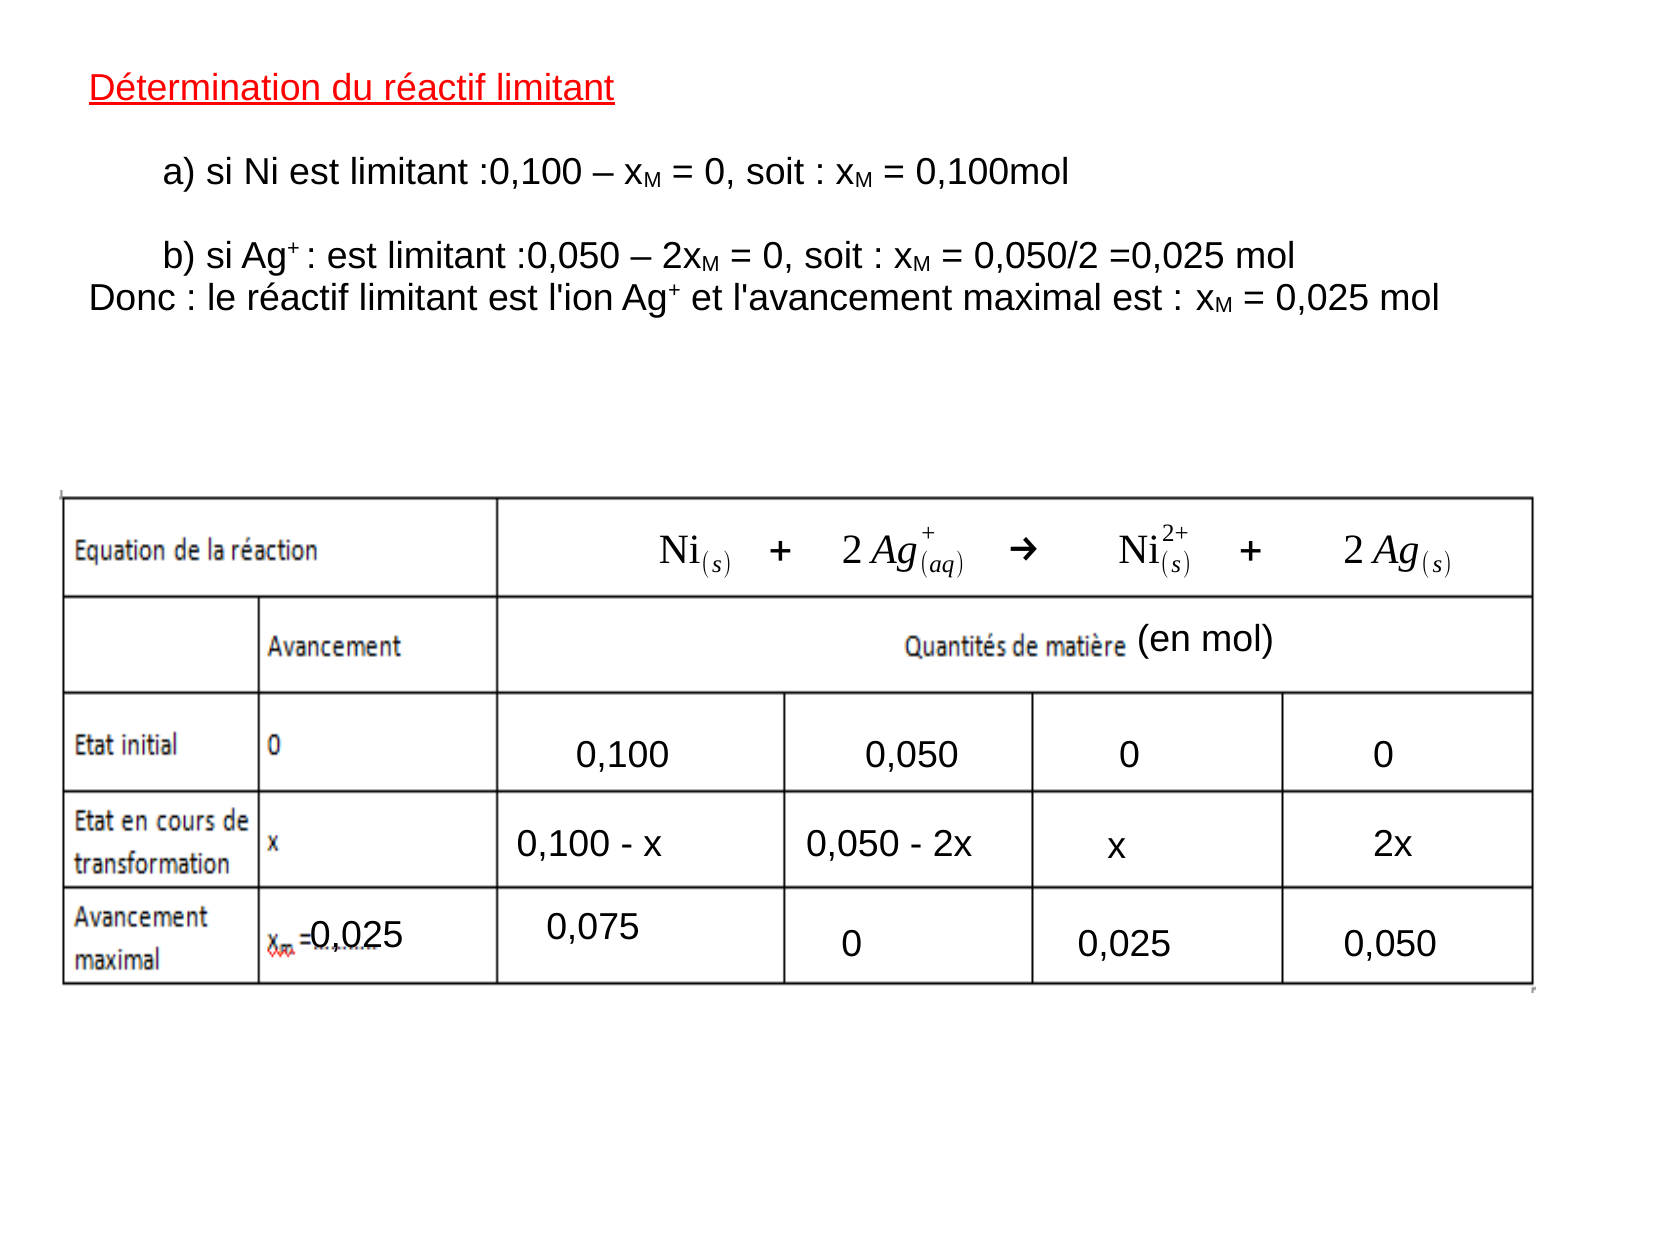

Détermination du réactif limitant
	a) si Ni est limitant :0,100 – xM = 0, soit : xM = 0,100mol
	b) si Ag+ : est limitant :0,050 – 2xM = 0, soit : xM = 0,050/2 =0,025 mol
Donc : le réactif limitant est l'ion Ag+ et l'avancement maximal est : 	xM = 0,025 mol
(en mol)
0,100
0
0,050
0
0,100 - x
2x
0,050 - 2x
x
0,075
0,025
0
0,025
0,050